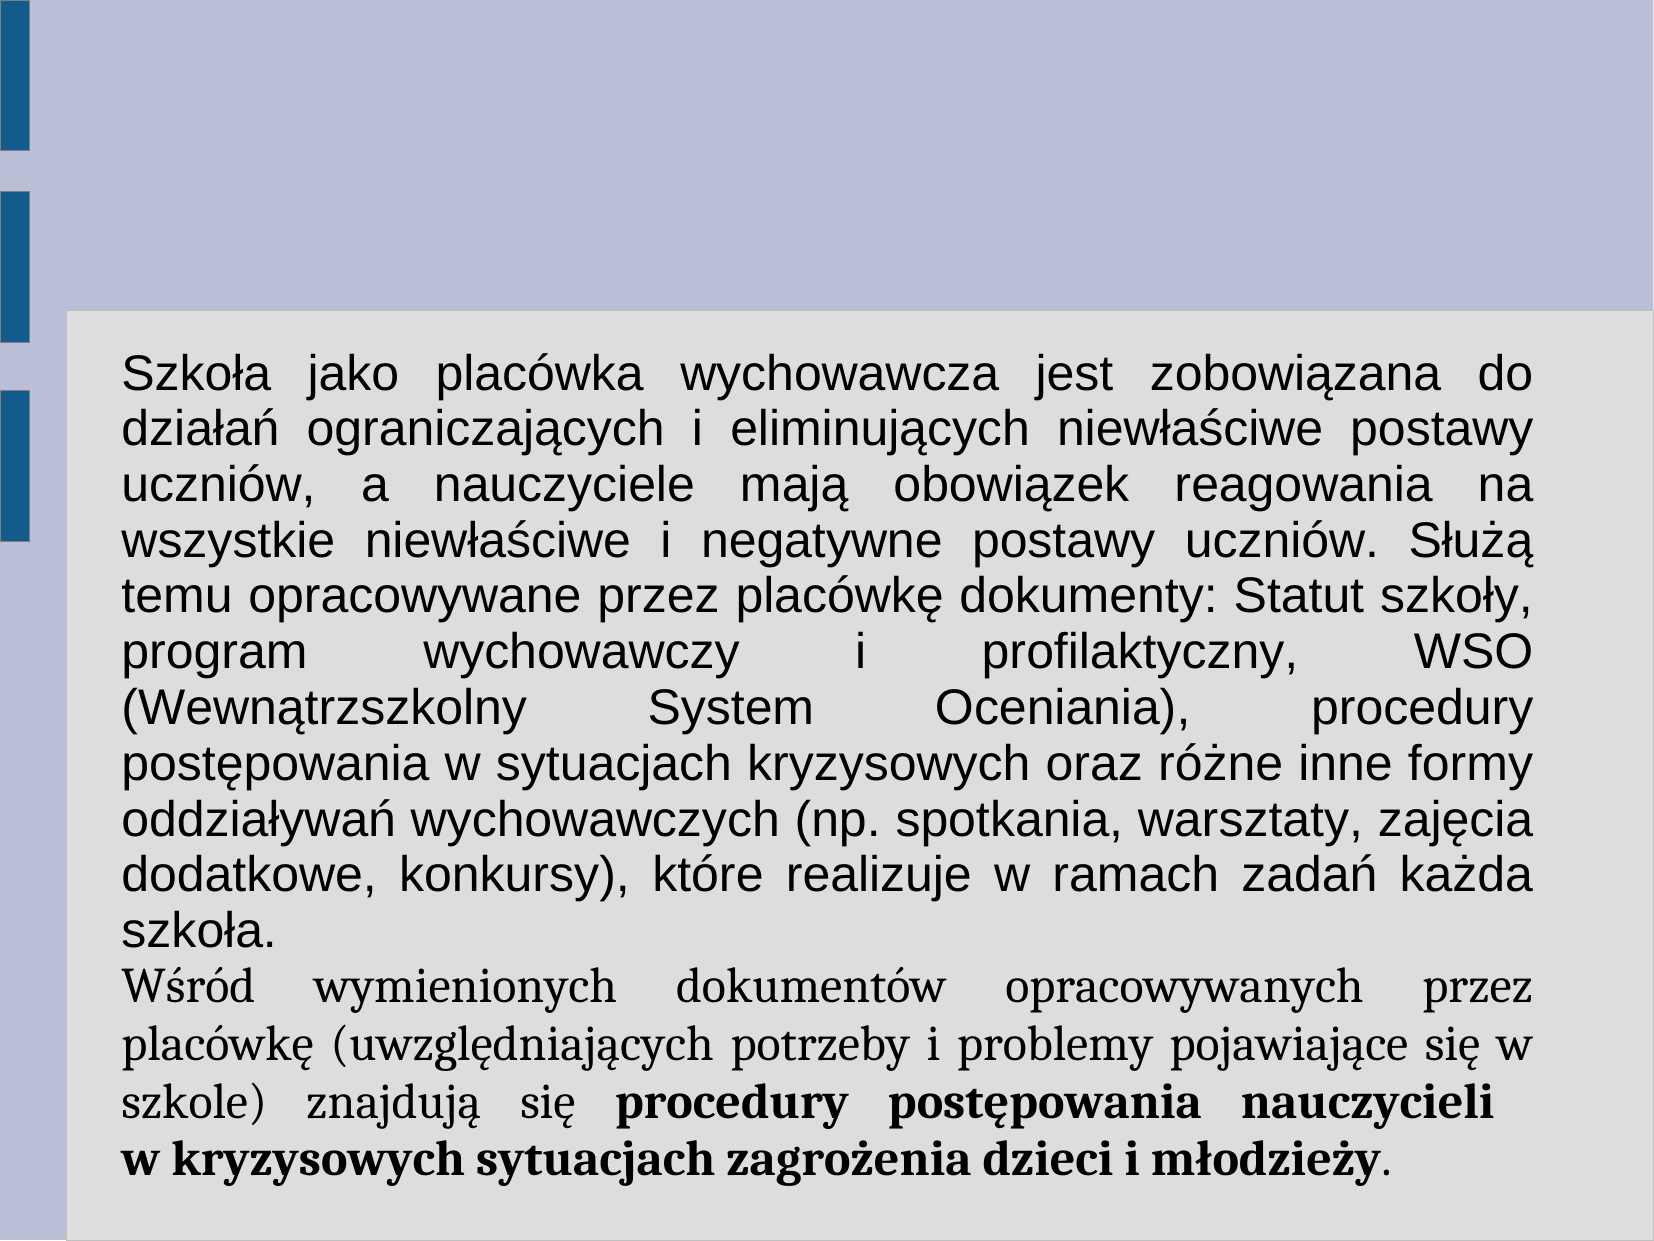

#
Szkoła jako placówka wychowawcza jest zobowiązana do działań ograniczających i eliminujących niewłaściwe postawy uczniów, a nauczyciele mają obowiązek reagowania na wszystkie niewłaściwe i negatywne postawy uczniów. Służą temu opracowywane przez placówkę dokumenty: Statut szkoły, program wychowawczy i profilaktyczny, WSO (Wewnątrzszkolny System Oceniania), procedury postępowania w sytuacjach kryzysowych oraz różne inne formy oddziaływań wychowawczych (np. spotkania, warsztaty, zajęcia dodatkowe, konkursy), które realizuje w ramach zadań każda szkoła.
Wśród wymienionych dokumentów opracowywanych przez placówkę (uwzględniających potrzeby i problemy pojawiające się w szkole) znajdują się procedury postępowania nauczycieli
w kryzysowych sytuacjach zagrożenia dzieci i młodzieży.